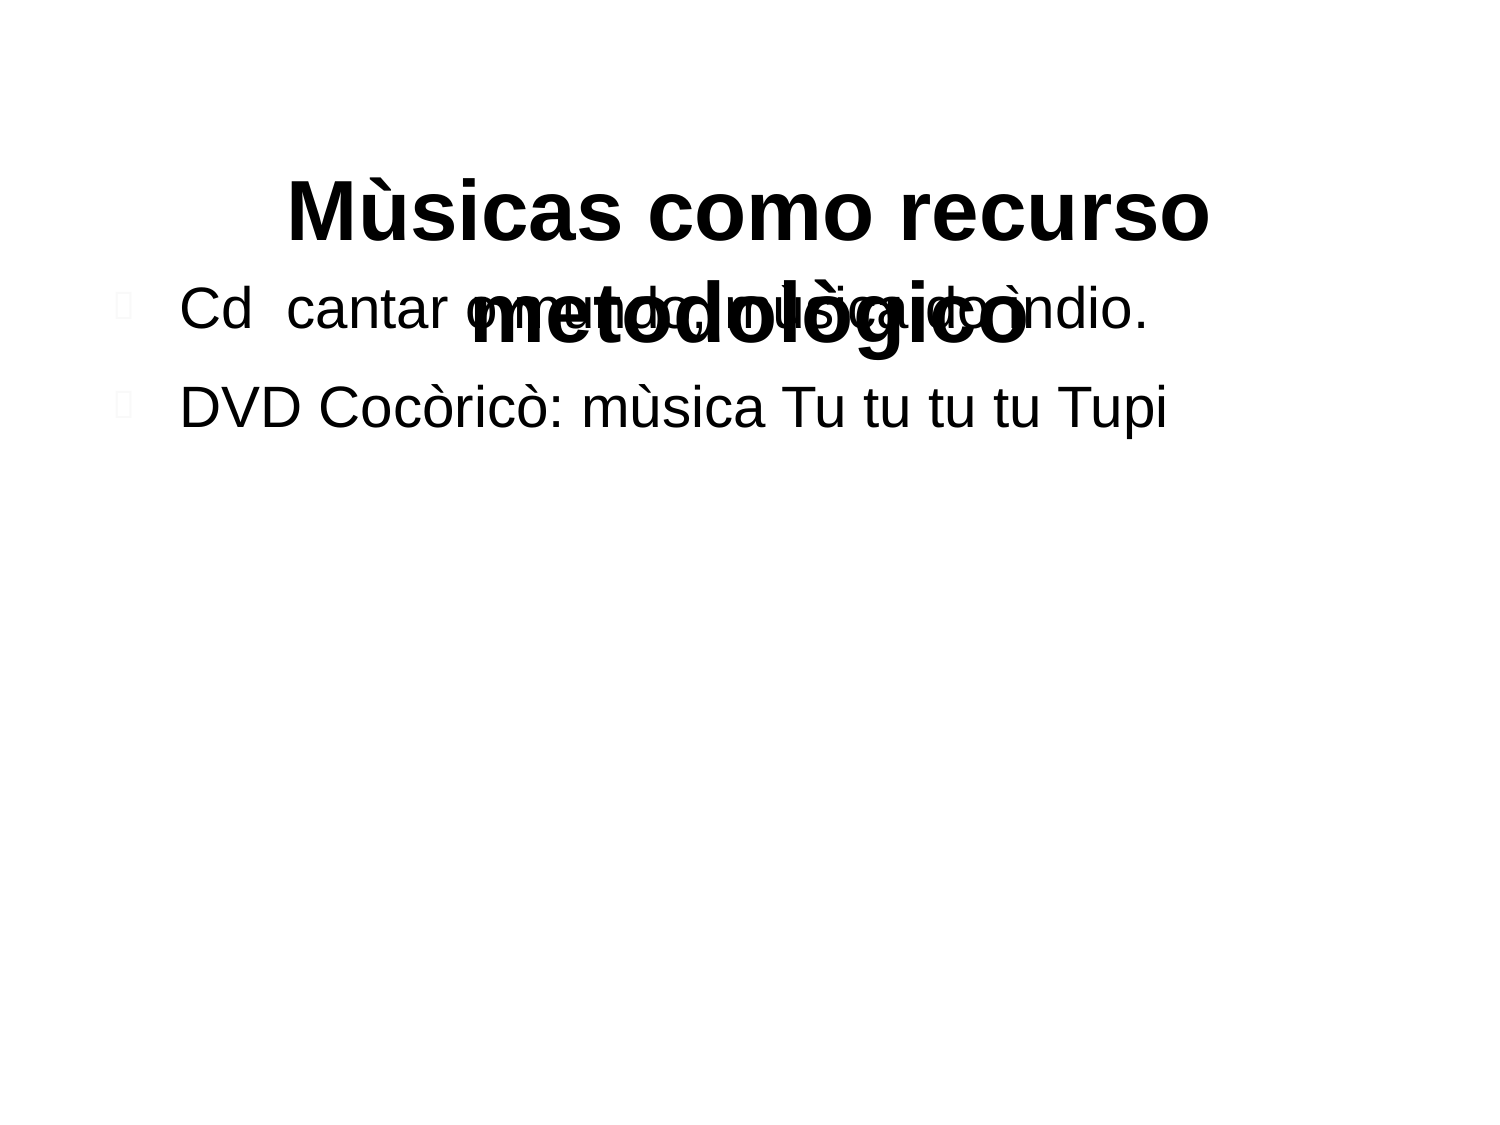

# Mùsicas como recurso metodològico
Cd cantar o mundo, mùsica do ìndio.
DVD Cocòricò: mùsica Tu tu tu tu Tupi